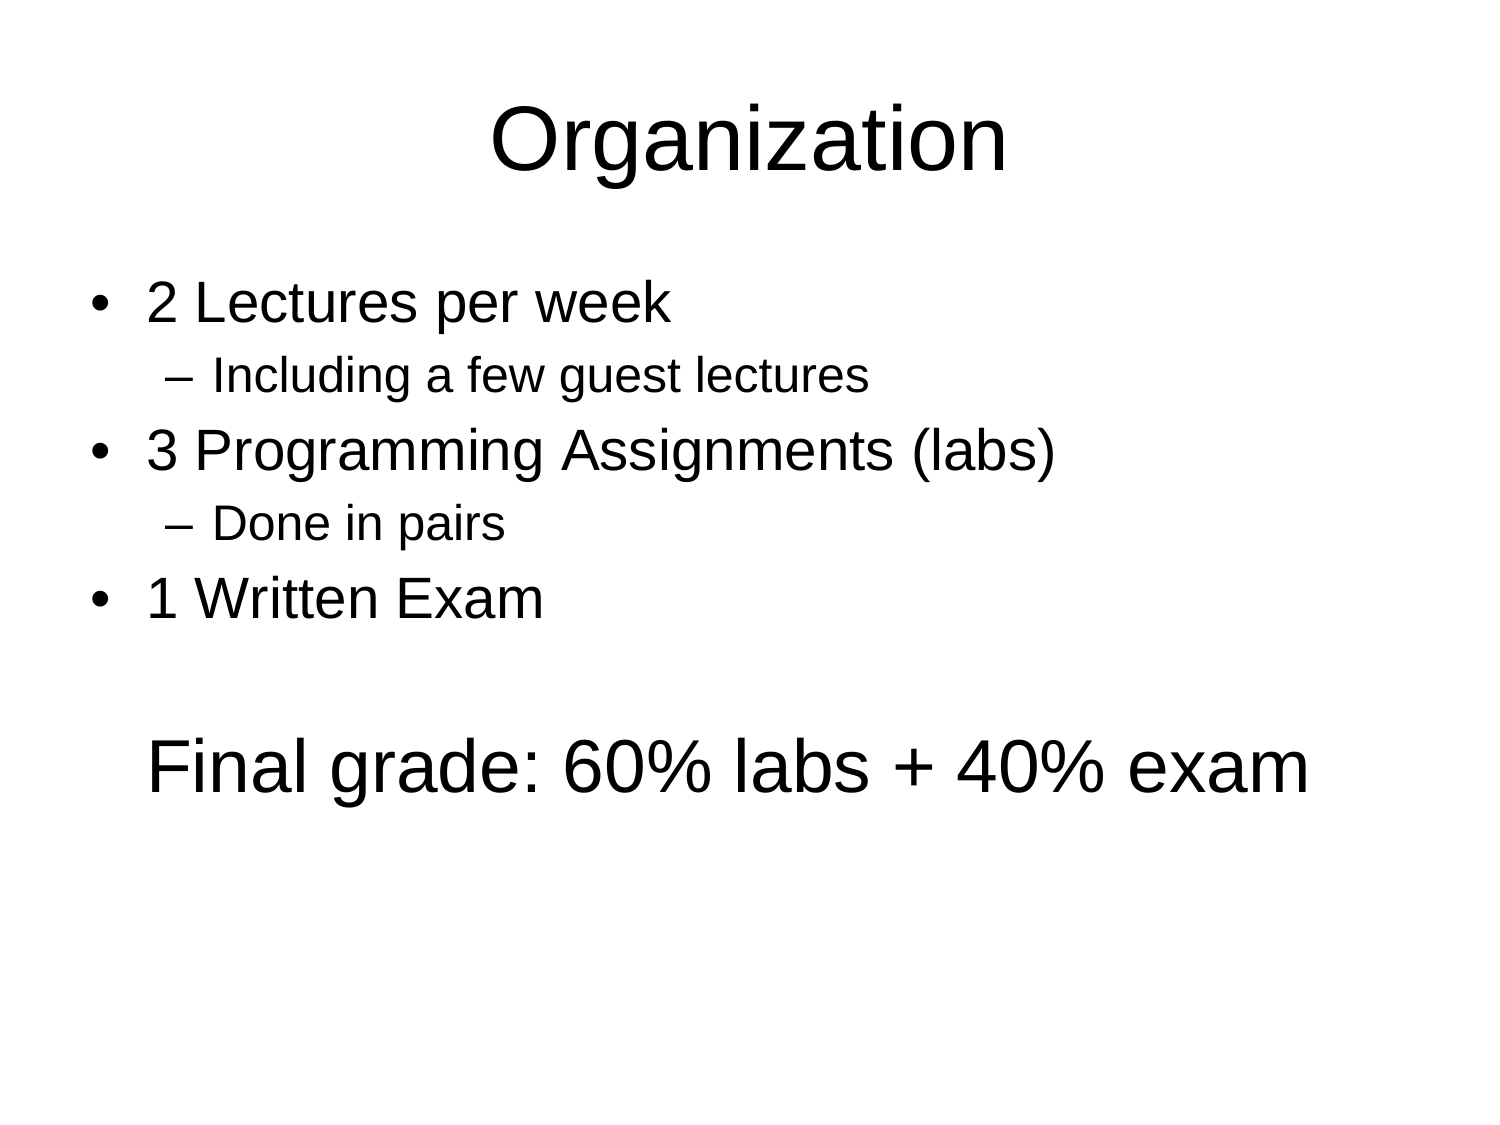

# Organization
2 Lectures per week
Including a few guest lectures
3 Programming Assignments (labs)
Done in pairs
1 Written Exam
Final grade: 60% labs + 40% exam